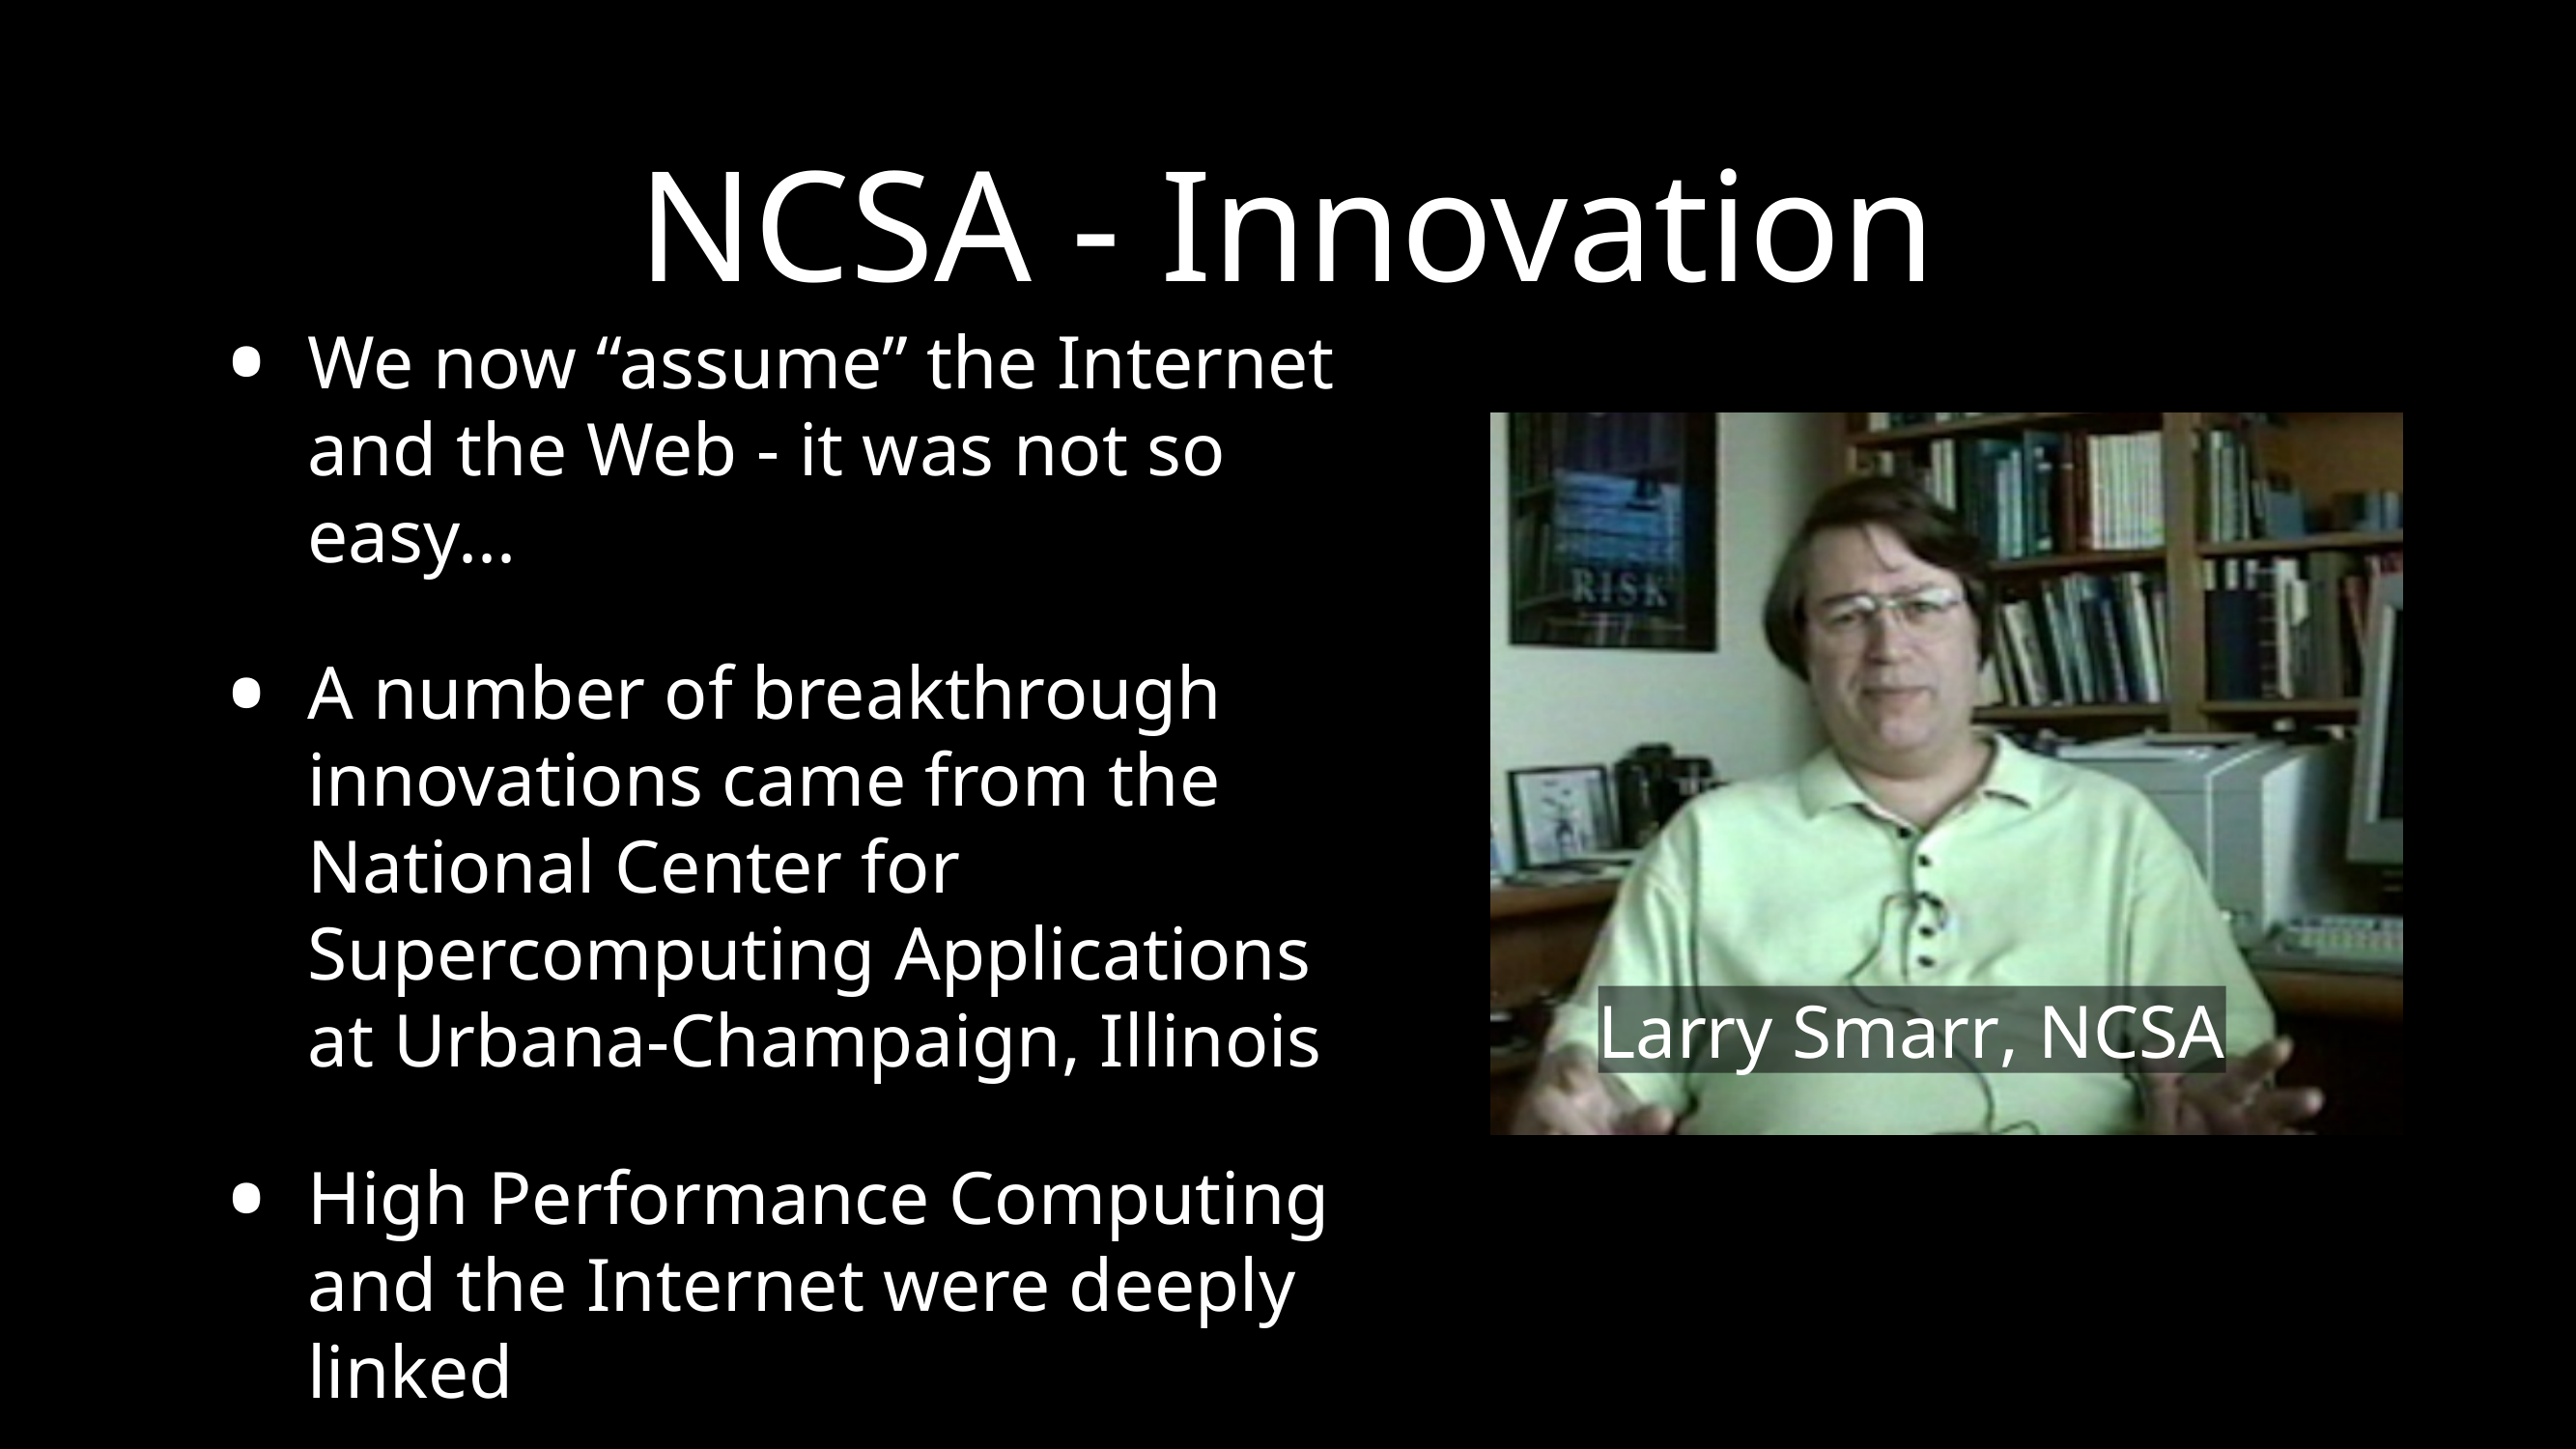

# NCSA - Innovation
We now “assume” the Internet and the Web - it was not so easy...
A number of breakthrough innovations came from the National Center for Supercomputing Applications at Urbana-Champaign, Illinois
High Performance Computing and the Internet were deeply linked
Larry Smarr, NCSA